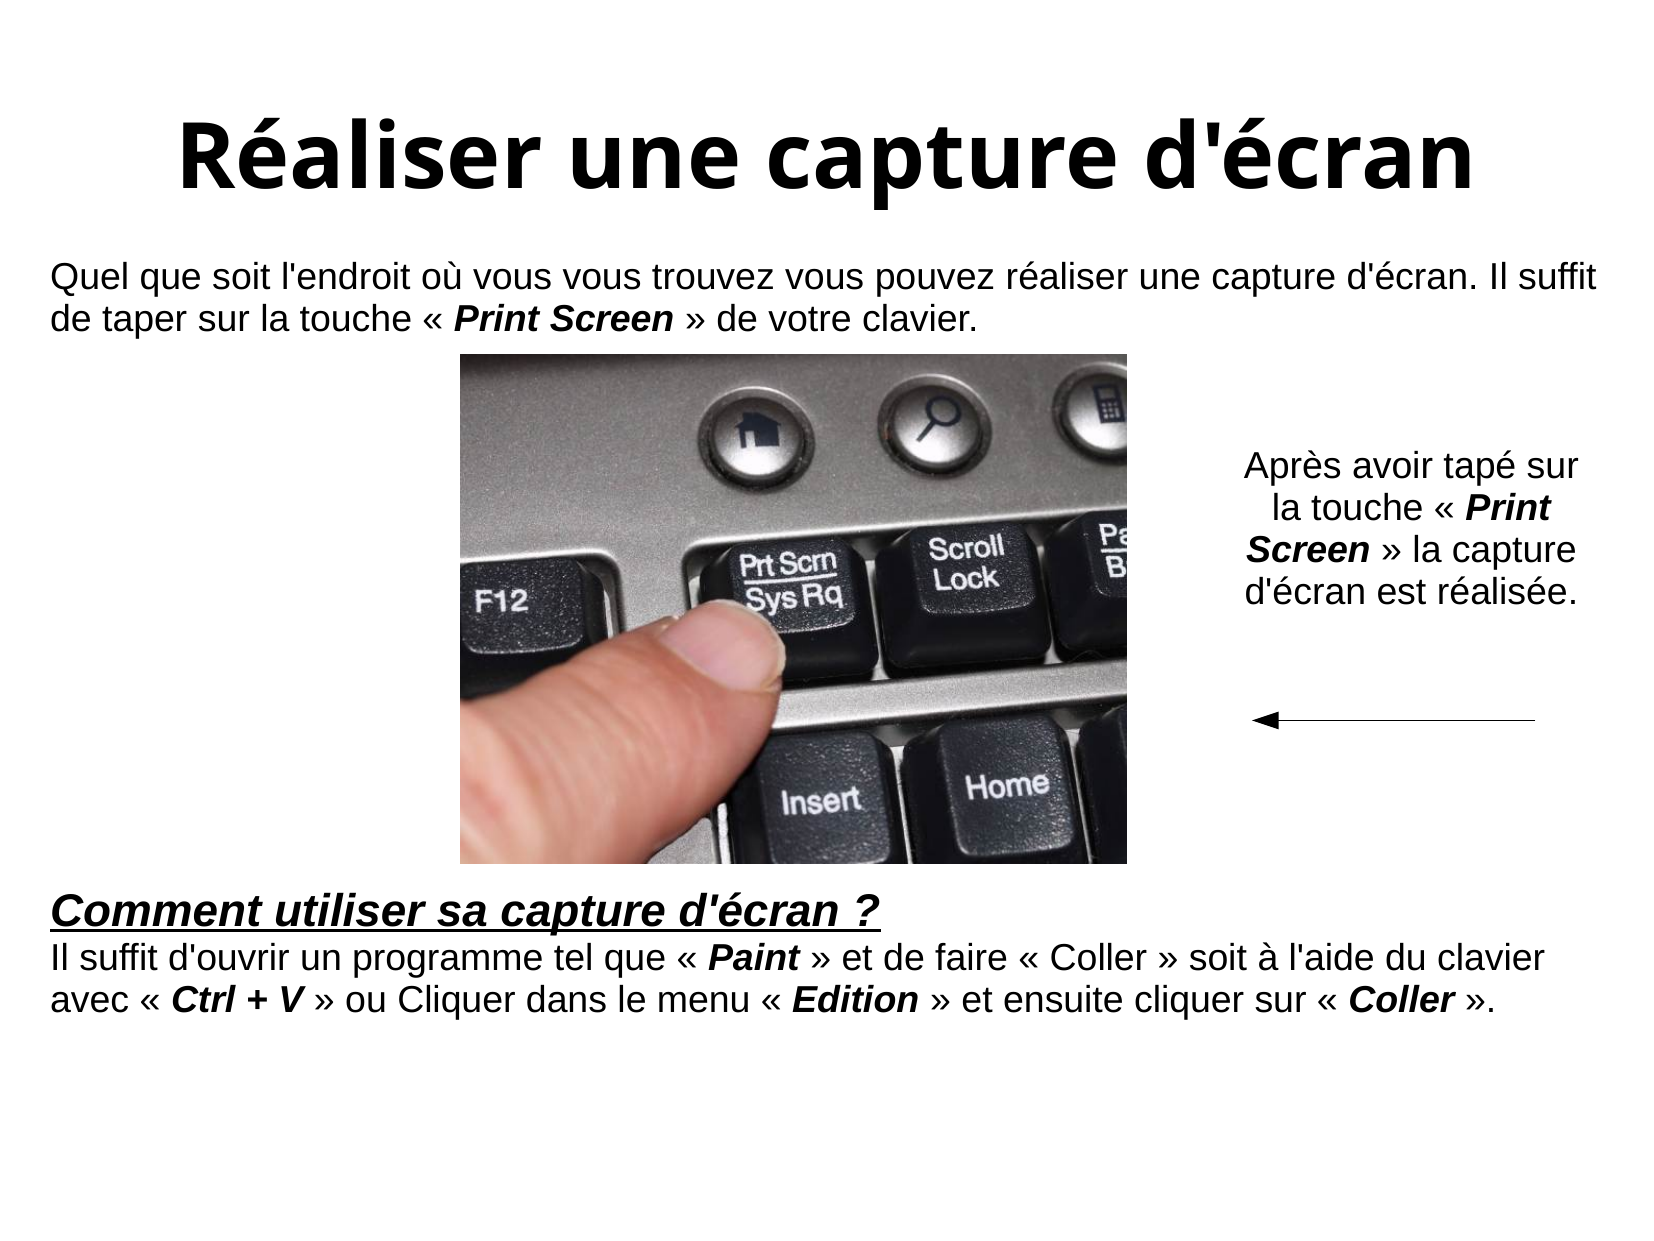

# Réaliser une capture d'écran
Quel que soit l'endroit où vous vous trouvez vous pouvez réaliser une capture d'écran. Il suffit de taper sur la touche « Print Screen » de votre clavier.
Comment utiliser sa capture d'écran ?
Il suffit d'ouvrir un programme tel que « Paint » et de faire « Coller » soit à l'aide du clavier avec « Ctrl + V » ou Cliquer dans le menu « Edition » et ensuite cliquer sur « Coller ».
Après avoir tapé sur la touche « Print Screen » la capture d'écran est réalisée.